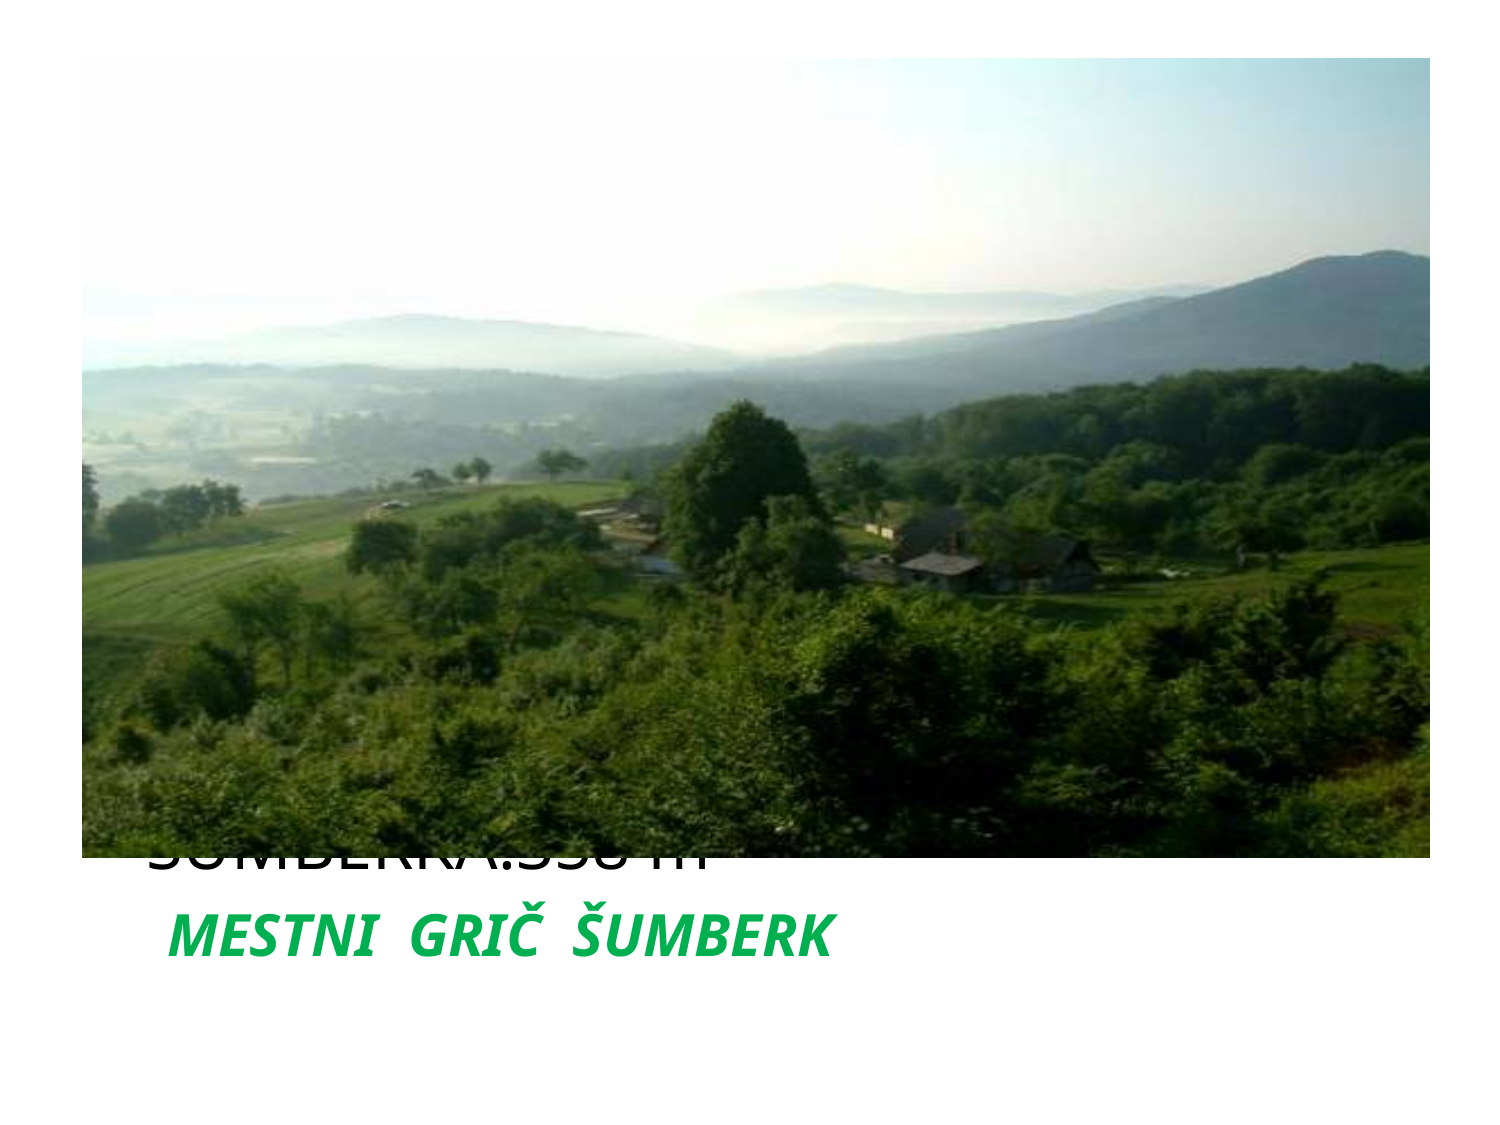

# LEGA
Kamniško-mengeško polje
Ljubljanska kotlina
Mengeš,Moravče,Lukovica pri Domžalah,Trzin
NADMORSKA VIŠINA MESTA:304 m
NADMORSKA VIŠINA MESTNEGA GRIČA ŠUMBERKA:358 m
MESTNI GRIČ ŠUMBERK